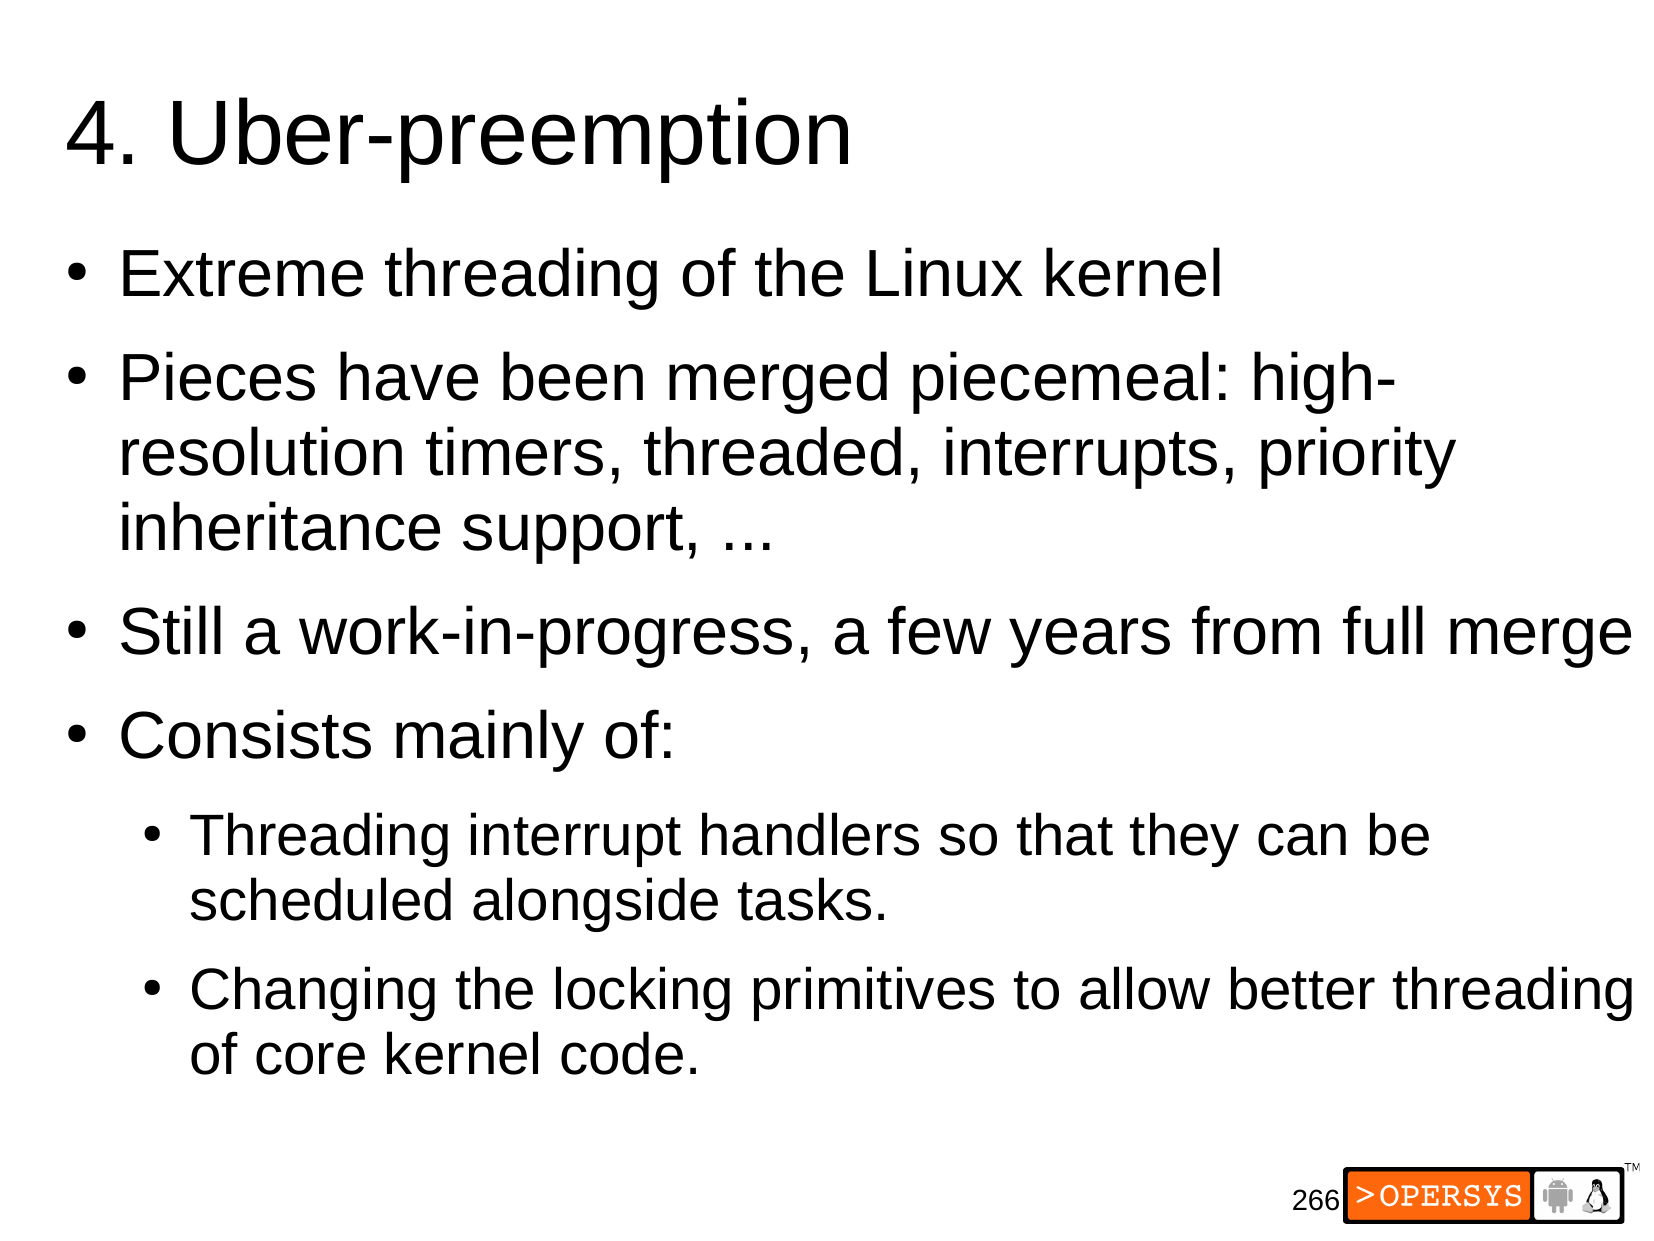

# 4. Uber-preemption
Extreme threading of the Linux kernel
Pieces have been merged piecemeal: high-resolution timers, threaded, interrupts, priority inheritance support, ...
Still a work-in-progress, a few years from full merge
Consists mainly of:
Threading interrupt handlers so that they can be scheduled alongside tasks.
Changing the locking primitives to allow better threading of core kernel code.